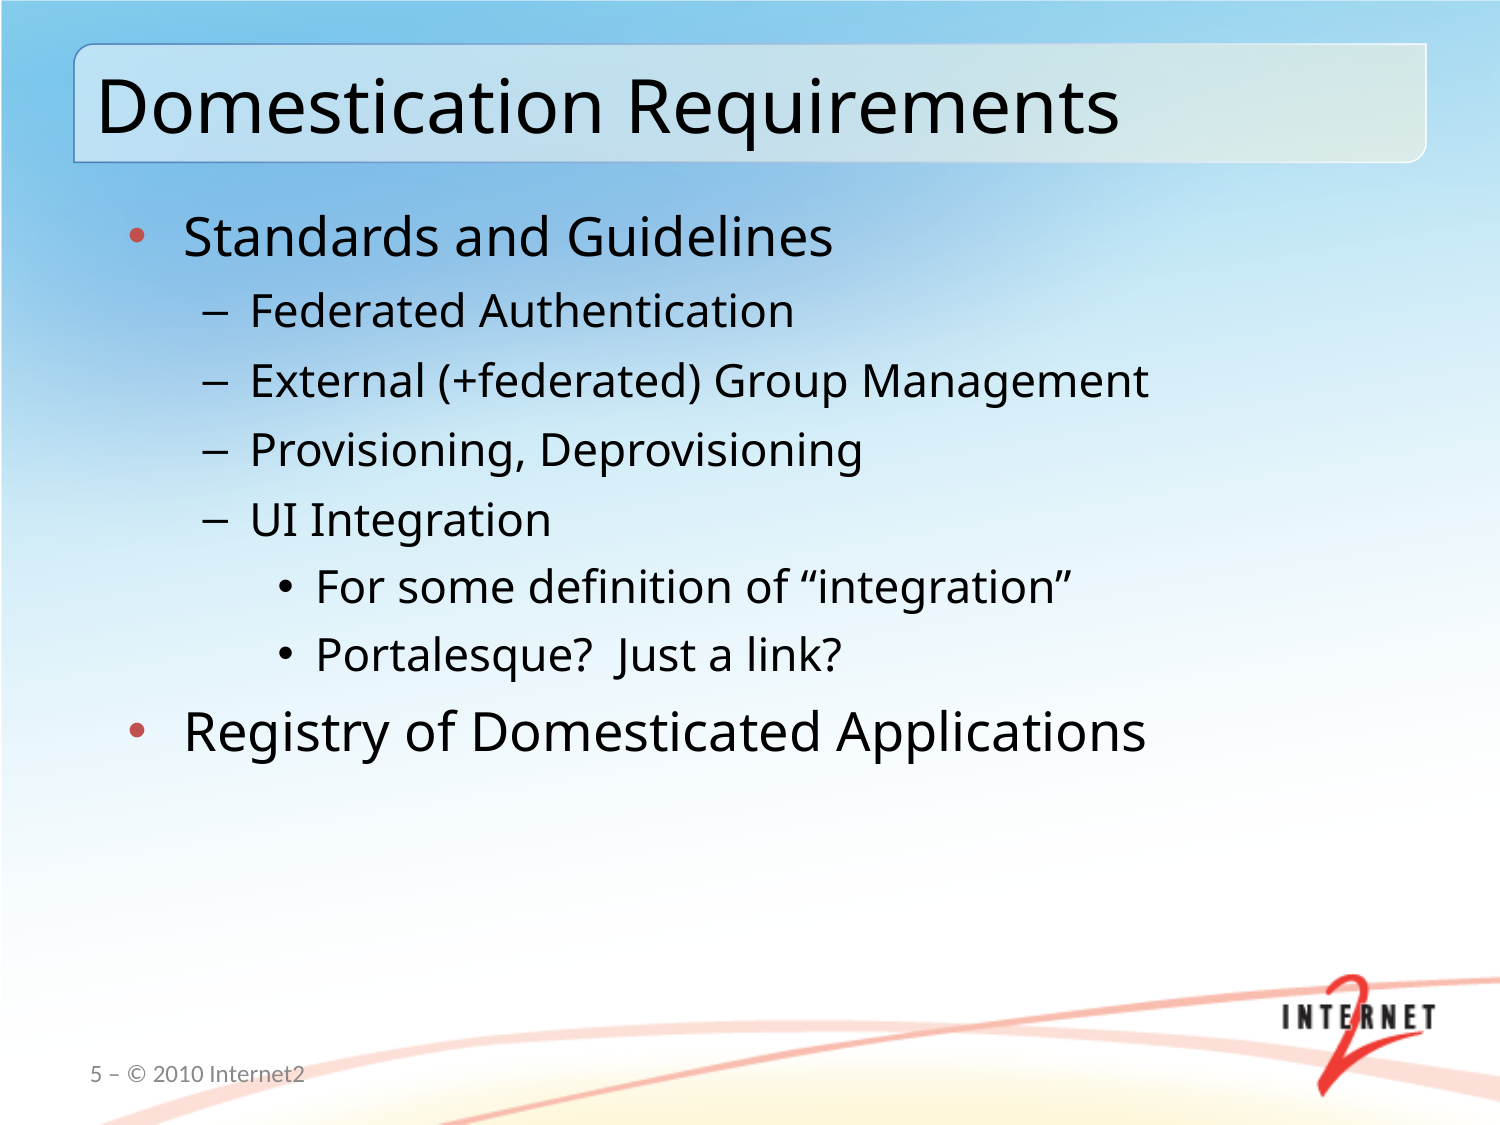

Domestication Requirements
# Standards and Guidelines
Federated Authentication
External (+federated) Group Management
Provisioning, Deprovisioning
UI Integration
For some definition of “integration”
Portalesque? Just a link?
Registry of Domesticated Applications
 – © 2010 Internet2